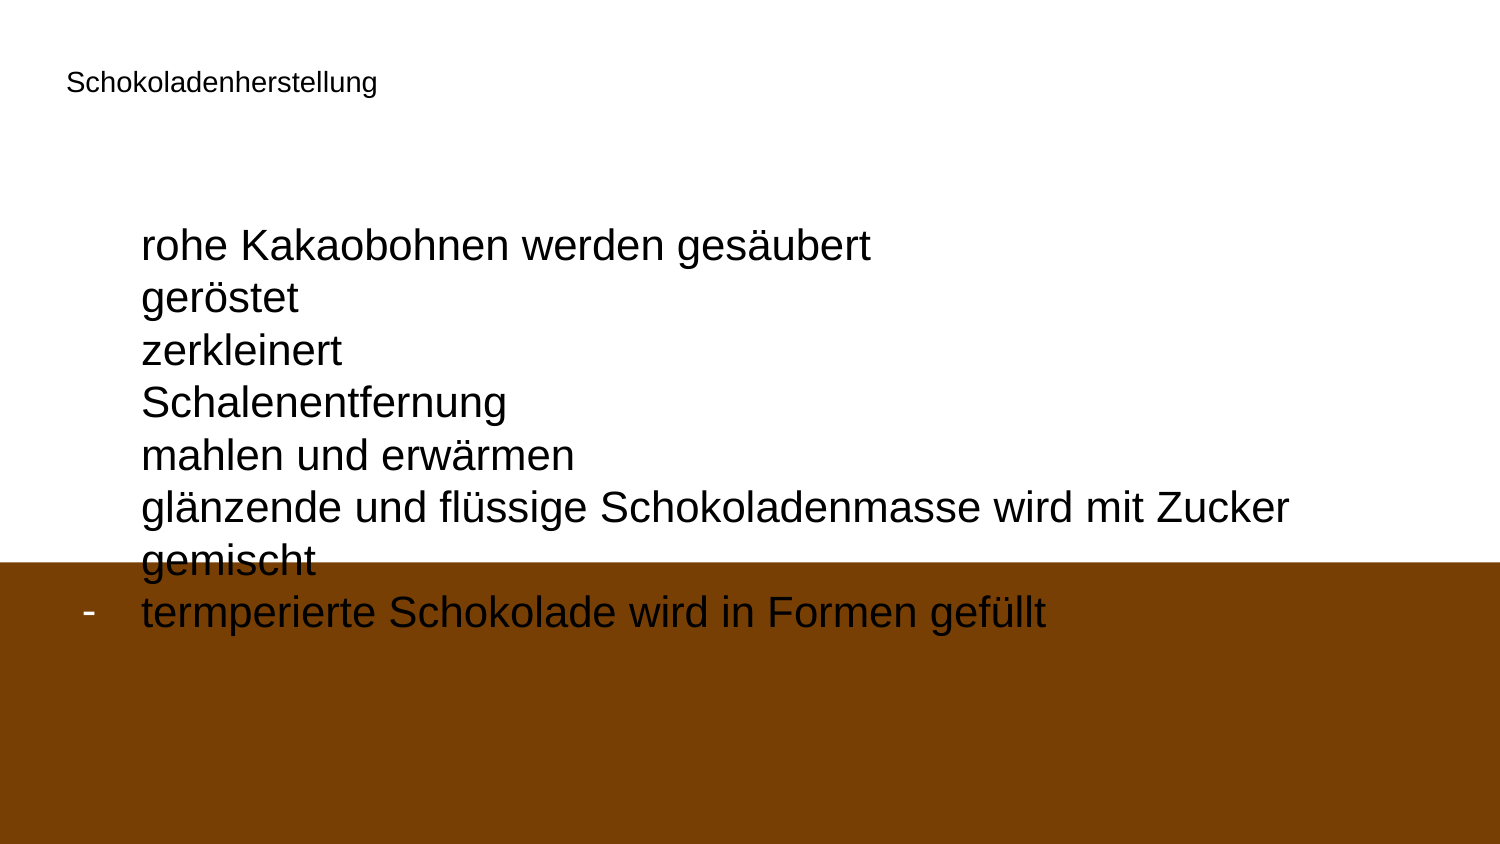

# Schokoladenherstellung
rohe Kakaobohnen werden gesäubert
geröstet
zerkleinert
Schalenentfernung
mahlen und erwärmen
glänzende und flüssige Schokoladenmasse wird mit Zucker gemischt
termperierte Schokolade wird in Formen gefüllt